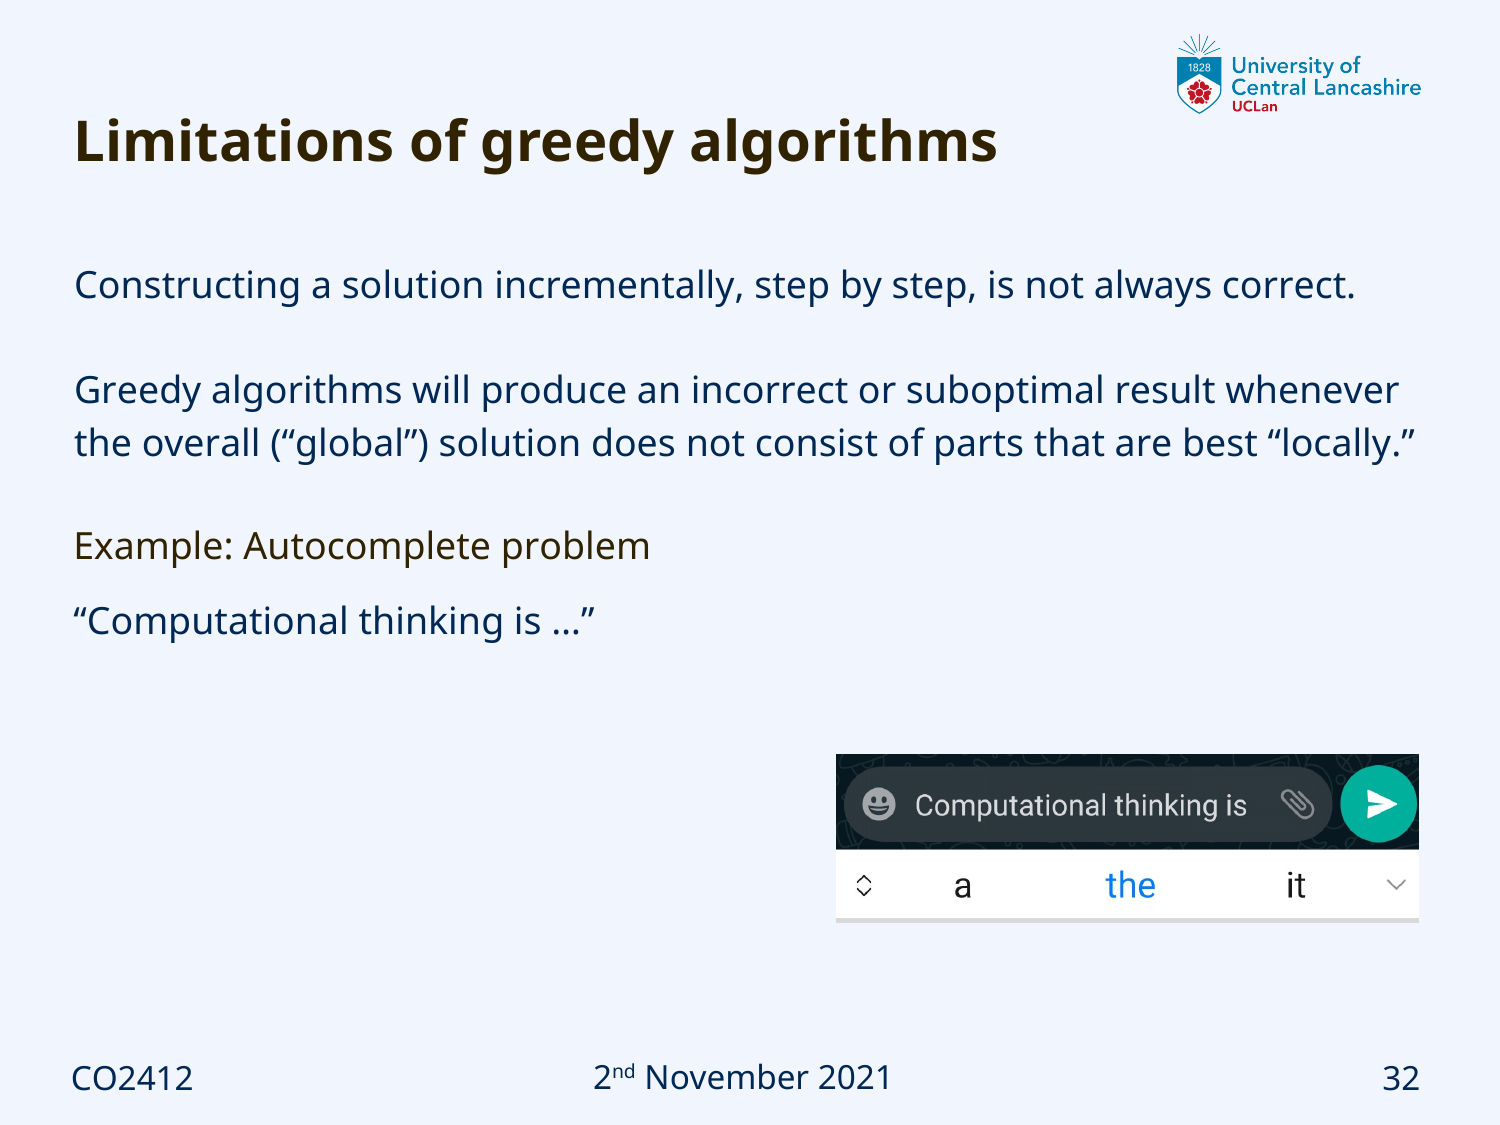

# Limitations of greedy algorithms
Constructing a solution incrementally, step by step, is not always correct.
Greedy algorithms will produce an incorrect or suboptimal result whenever the overall (“global”) solution does not consist of parts that are best “locally.”
Example: Autocomplete problem
“Computational thinking is …”